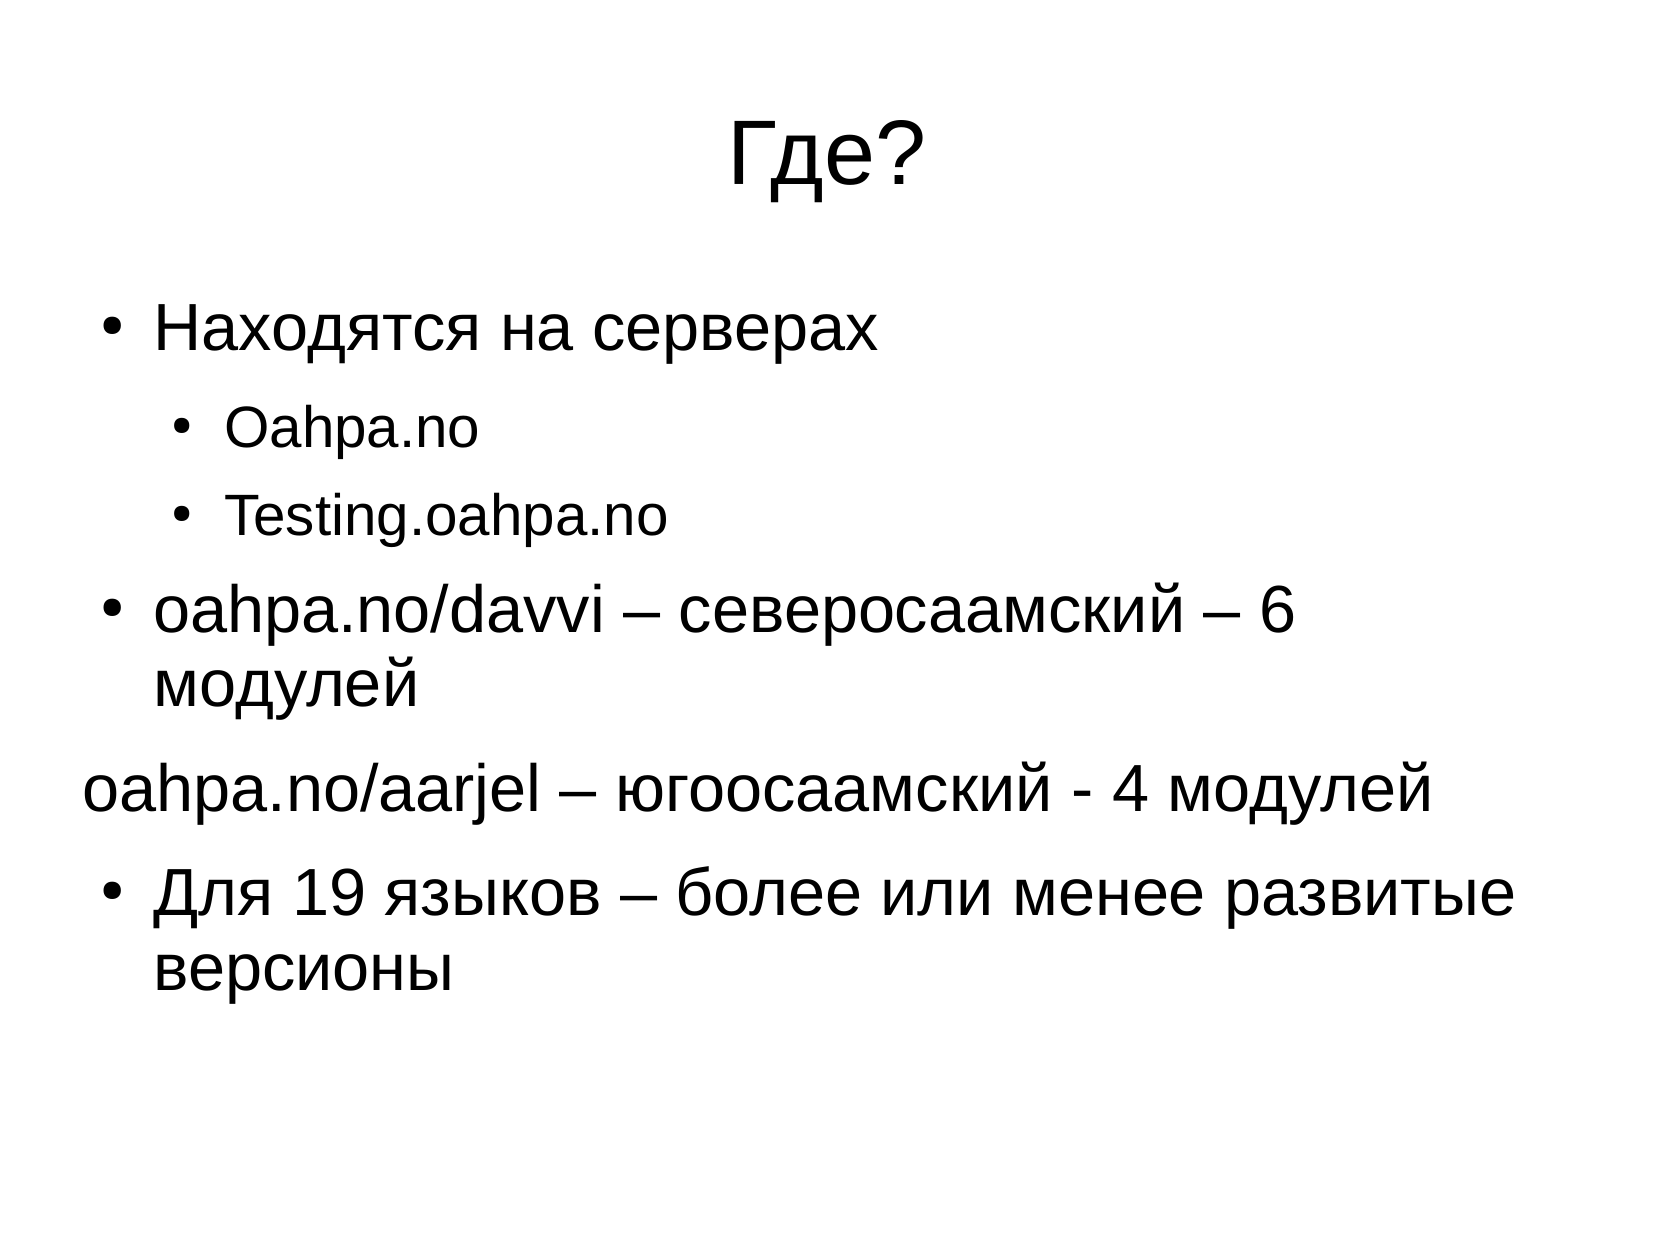

# Где?
Находятся на серверах
Oahpa.no
Testing.oahpa.no
oahpa.no/davvi – северосаамский – 6 модулей
oahpa.no/aarjel – югоосаамский - 4 модулей
Для 19 языков – более или менее развитые версионы